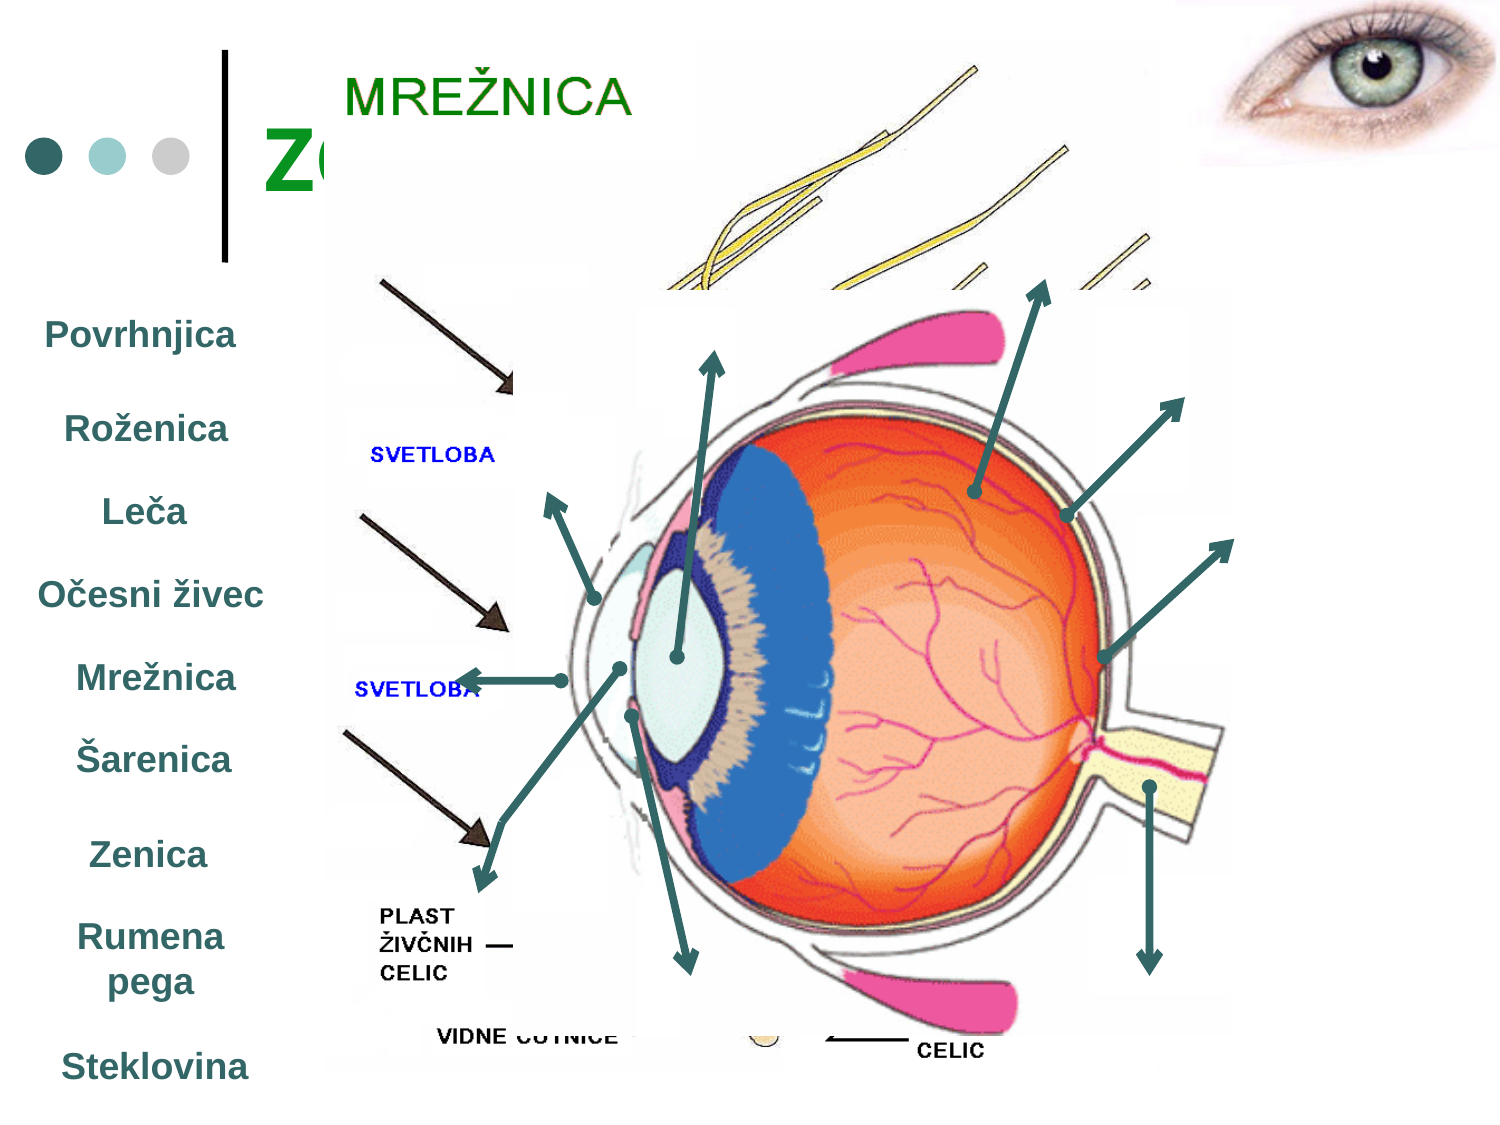

# ZGRADBA:
Povrhnjica
Roženica
Leča
Očesni živec
Mrežnica
Šarenica
Zenica
Rumena
pega
Steklovina